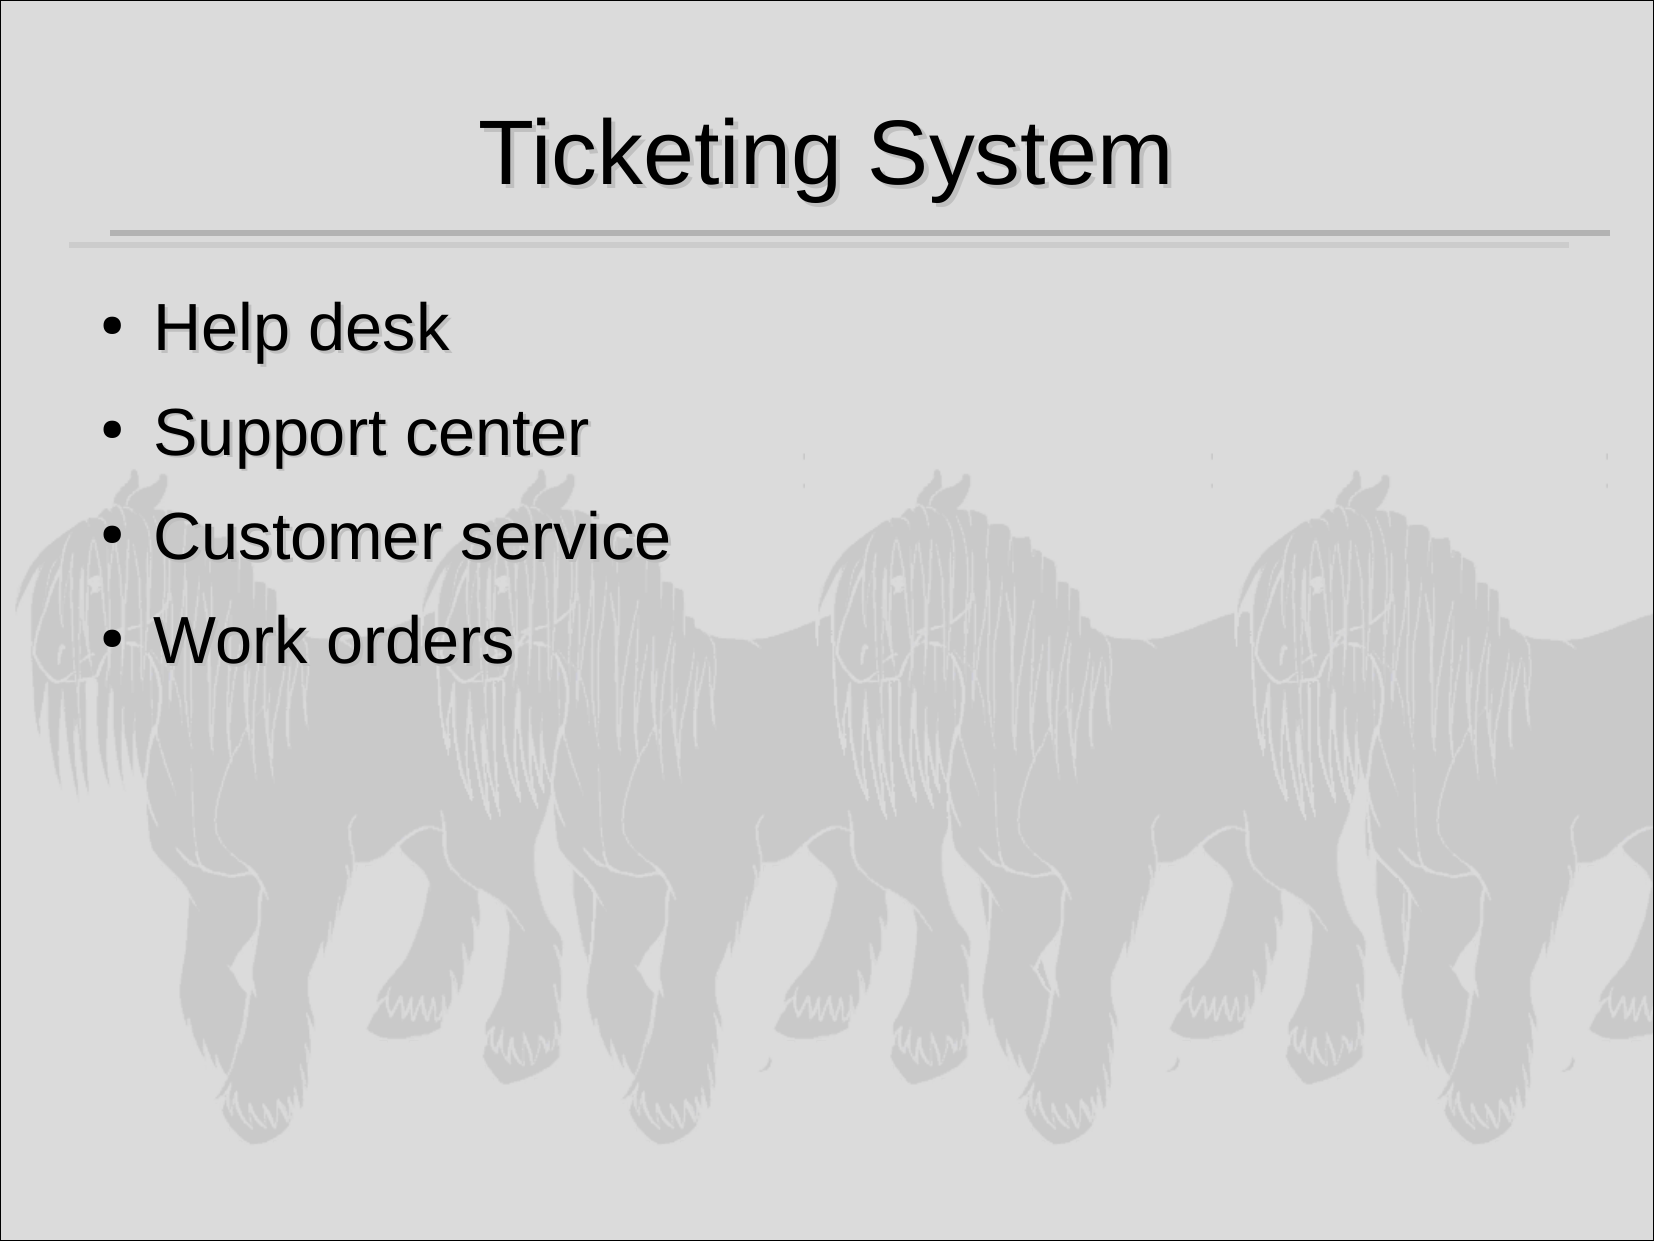

# Ticketing System
Help desk
Support center
Customer service
Work orders